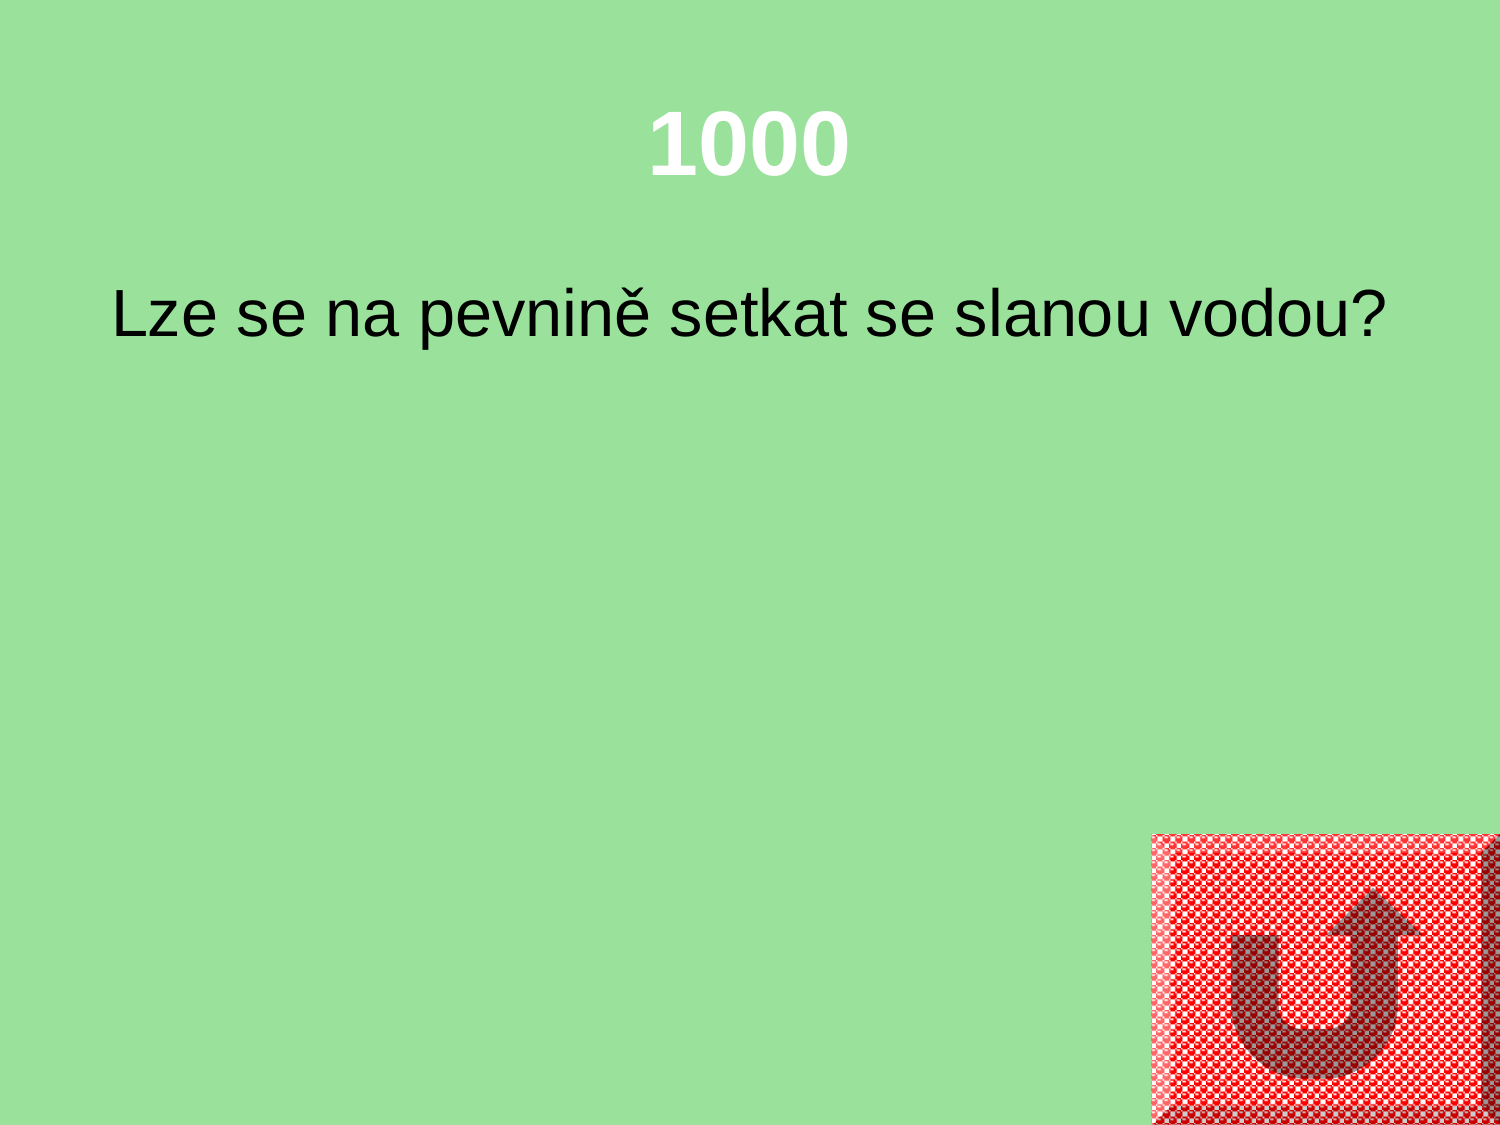

# 1000
Lze se na pevnině setkat se slanou vodou?